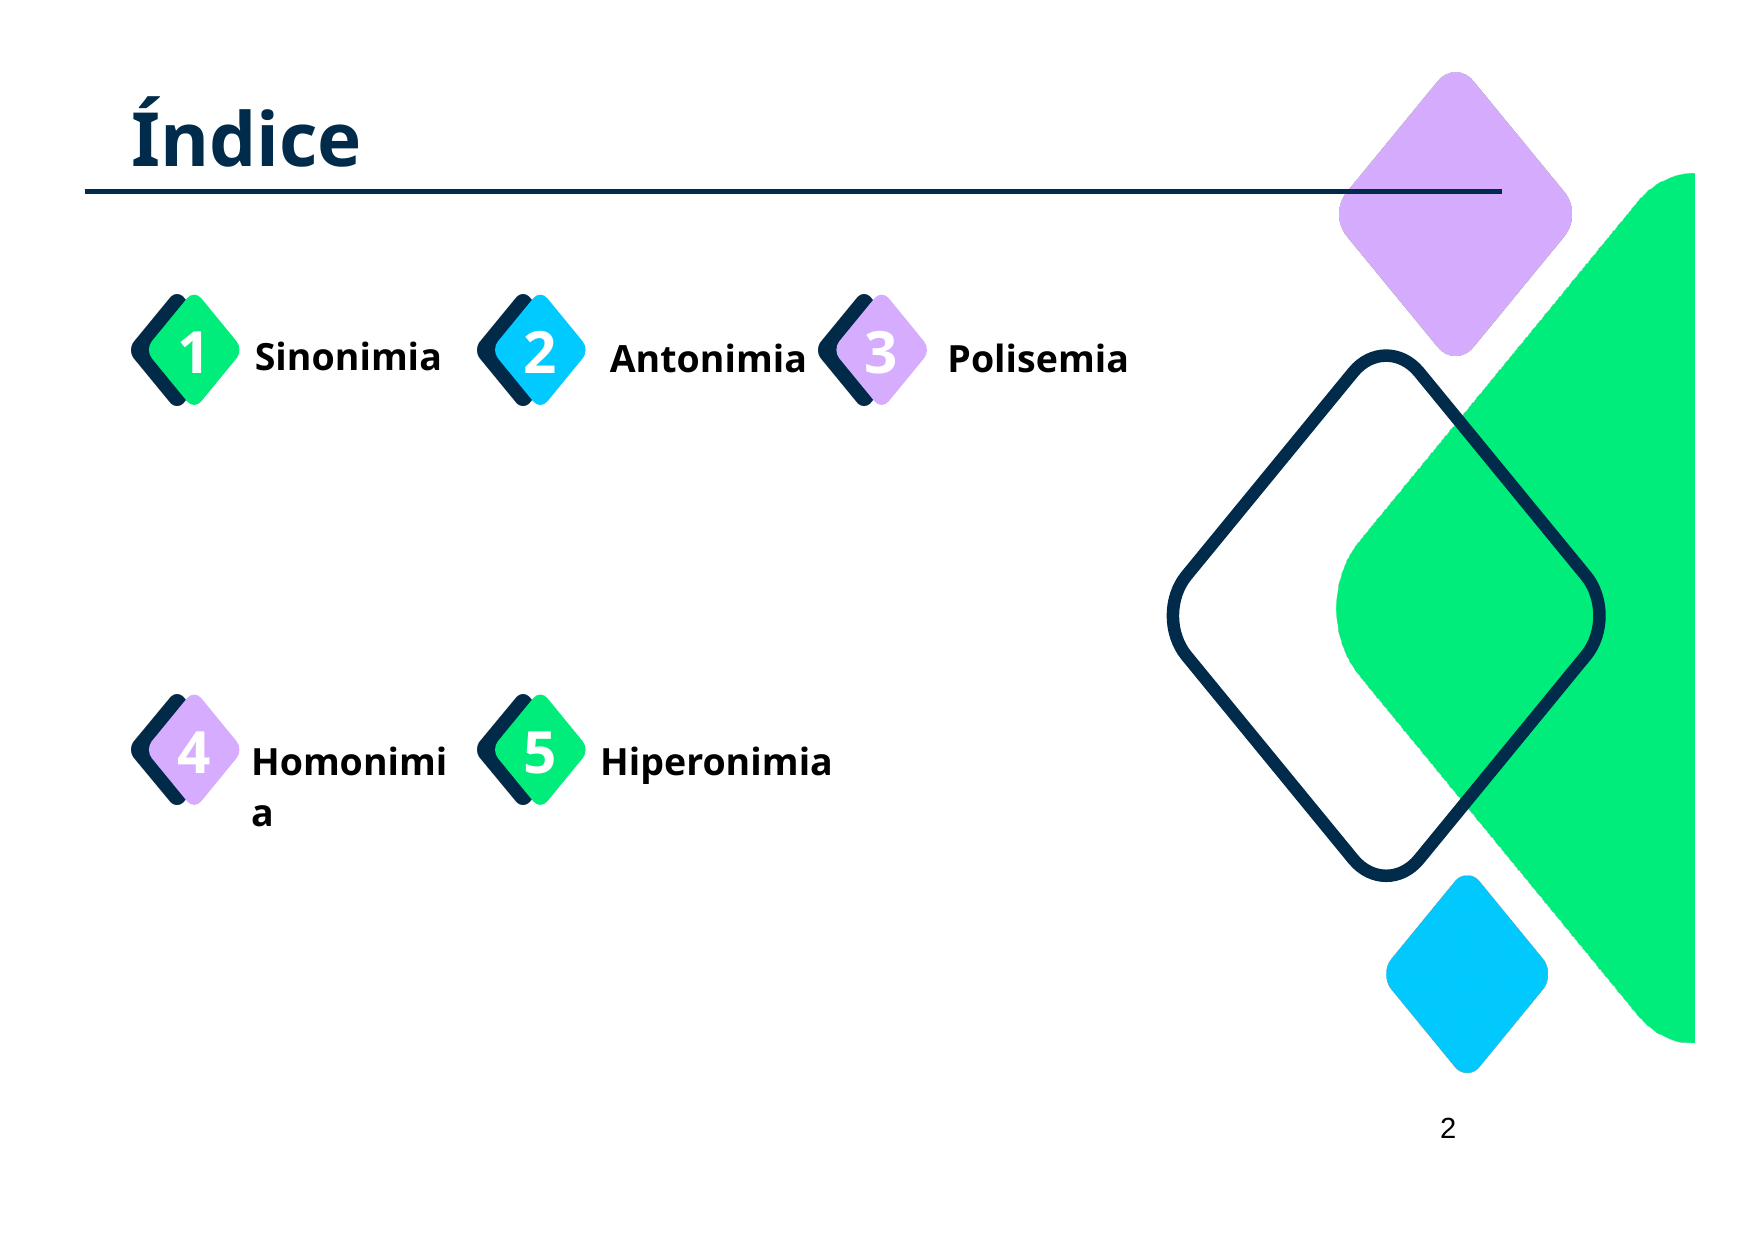

# Índice
1
2
3
Sinonimia
Antonimia
Polisemia
4
5
Homonimia
Hiperonimia